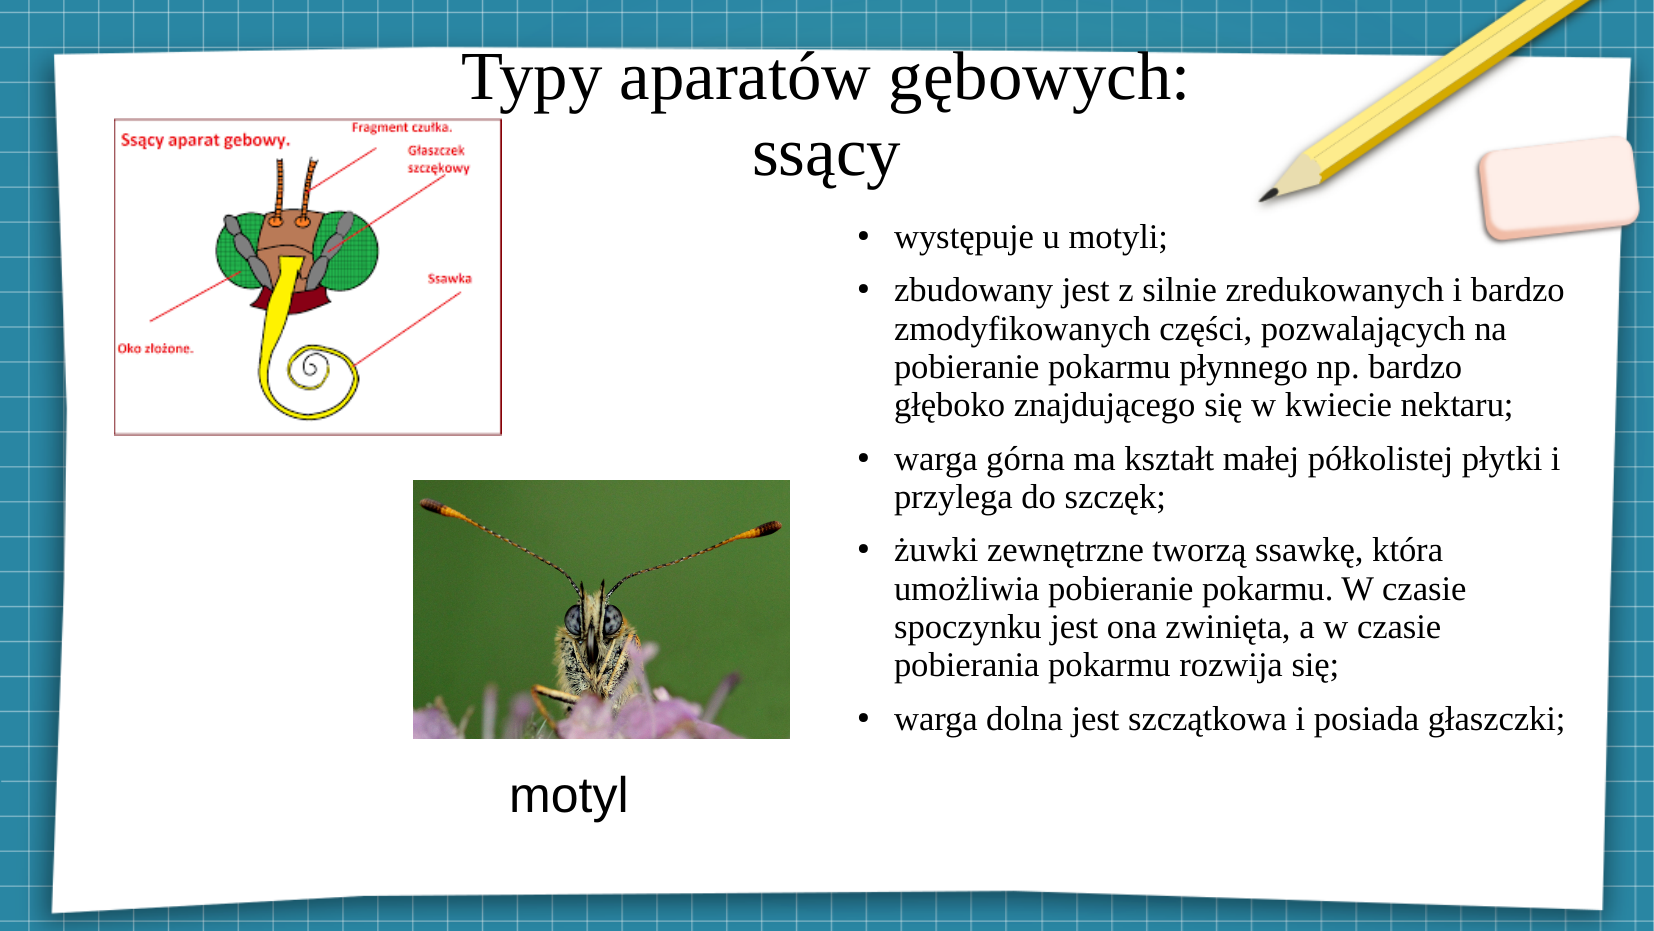

# Typy aparatów gębowych: ssący
występuje u motyli;
zbudowany jest z silnie zredukowanych i bardzo zmodyfikowanych części, pozwalających na pobieranie pokarmu płynnego np. bardzo głęboko znajdującego się w kwiecie nektaru;
warga górna ma kształt małej półkolistej płytki i przylega do szczęk;
żuwki zewnętrzne tworzą ssawkę, która umożliwia pobieranie pokarmu. W czasie spoczynku jest ona zwinięta, a w czasie pobierania pokarmu rozwija się;
warga dolna jest szczątkowa i posiada głaszczki;
 motyl